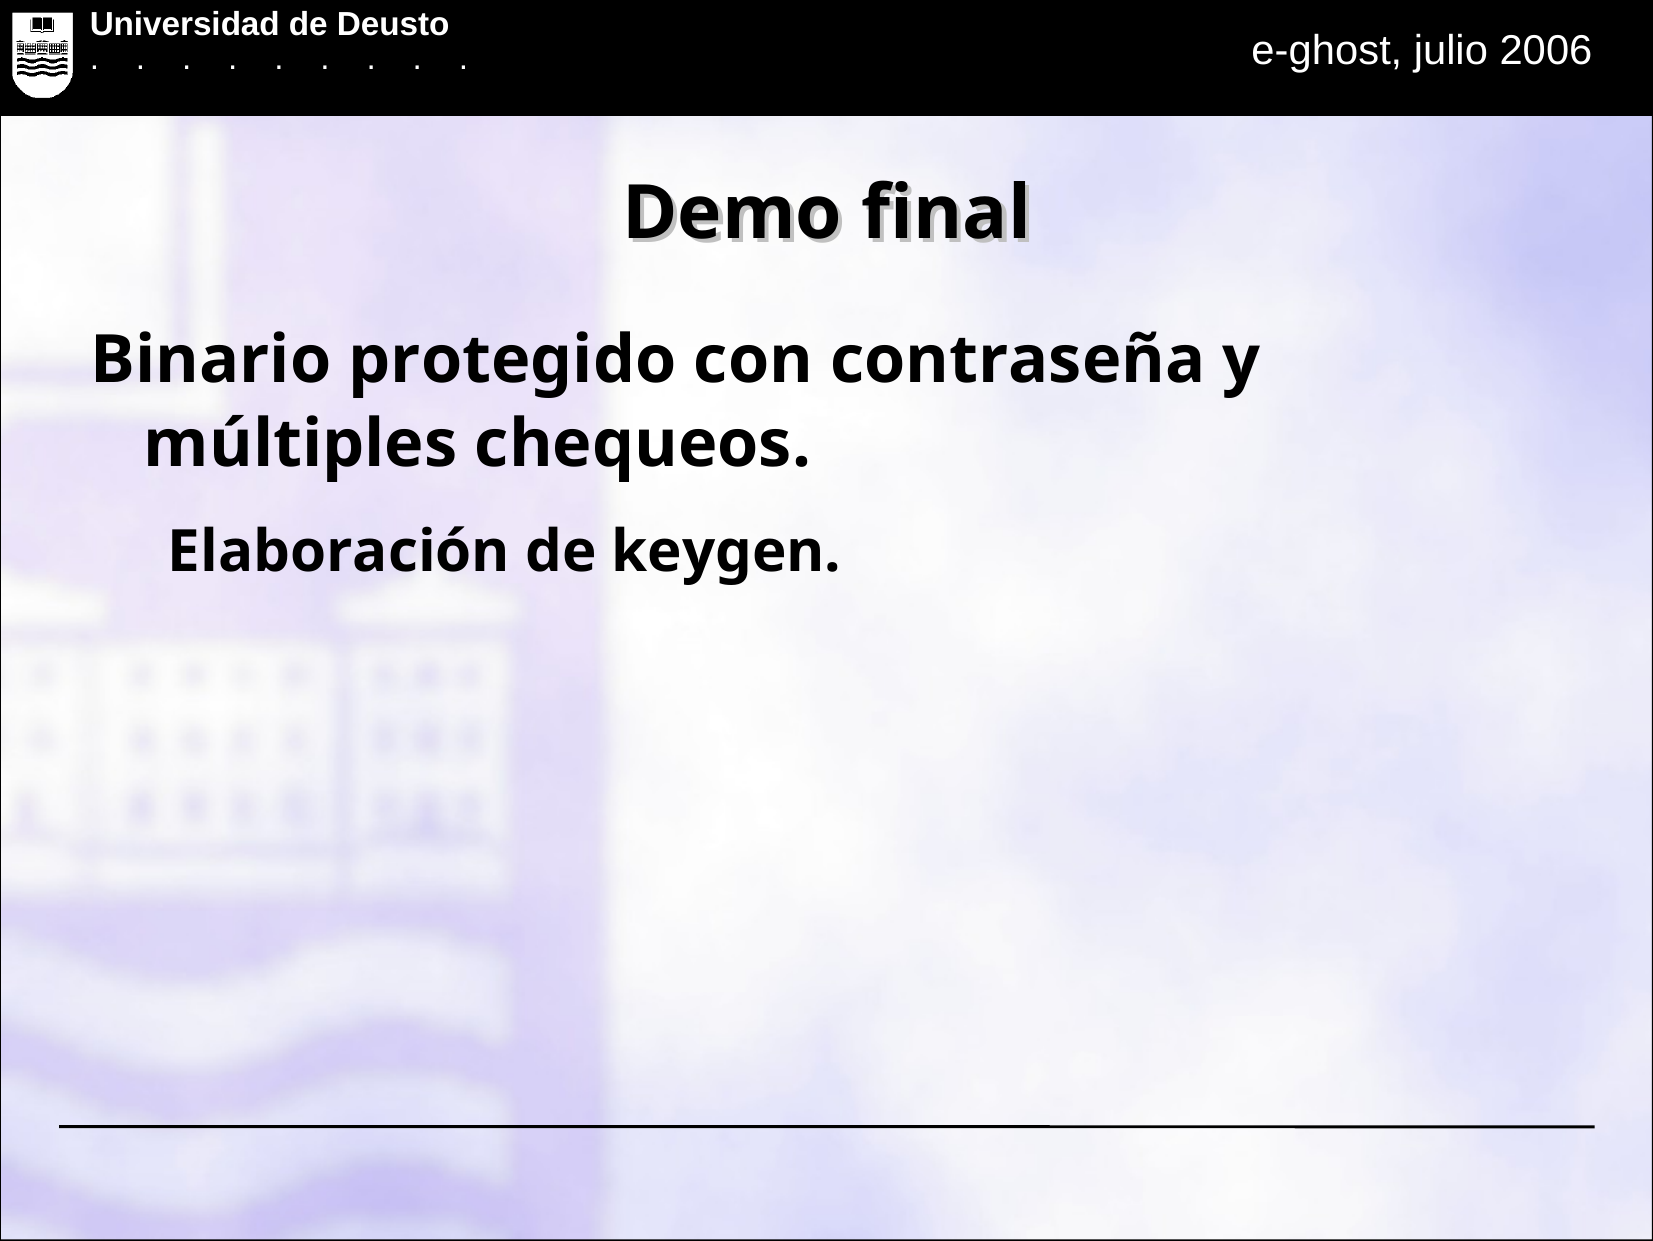

# Demo final
Binario protegido con contraseña y múltiples chequeos.
Elaboración de keygen.